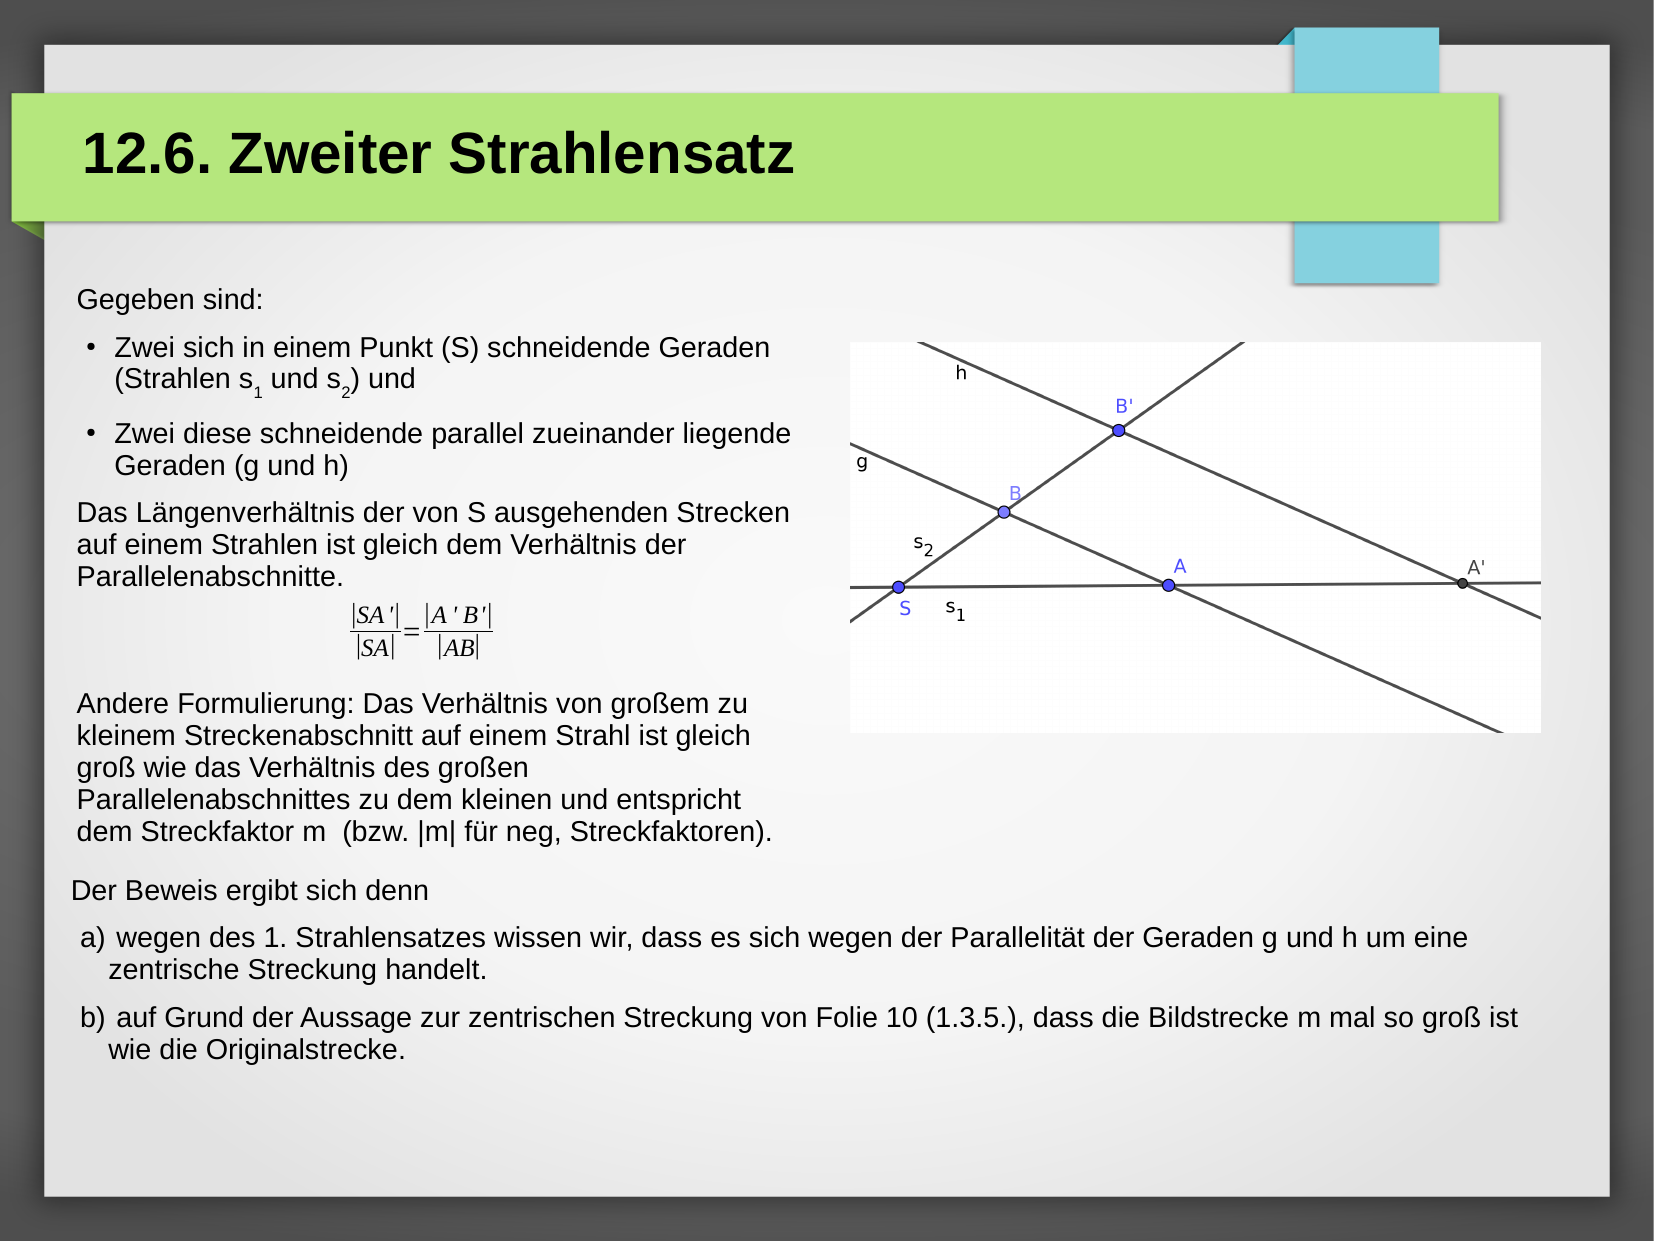

12.6. Zweiter Strahlensatz
Gegeben sind:
Zwei sich in einem Punkt (S) schneidende Geraden (Strahlen s1 und s2) und
Zwei diese schneidende parallel zueinander liegende Geraden (g und h)
Das Längenverhältnis der von S ausgehenden Strecken auf einem Strahlen ist gleich dem Verhältnis der Parallelenabschnitte.
Andere Formulierung: Das Verhältnis von großem zu kleinem Streckenabschnitt auf einem Strahl ist gleich groß wie das Verhältnis des großen Parallelenabschnittes zu dem kleinen und entspricht dem Streckfaktor m (bzw. |m| für neg, Streckfaktoren).
# Der Beweis ergibt sich denn
 wegen des 1. Strahlensatzes wissen wir, dass es sich wegen der Parallelität der Geraden g und h um eine zentrische Streckung handelt.
 auf Grund der Aussage zur zentrischen Streckung von Folie 10 (1.3.5.), dass die Bildstrecke m mal so groß ist wie die Originalstrecke.